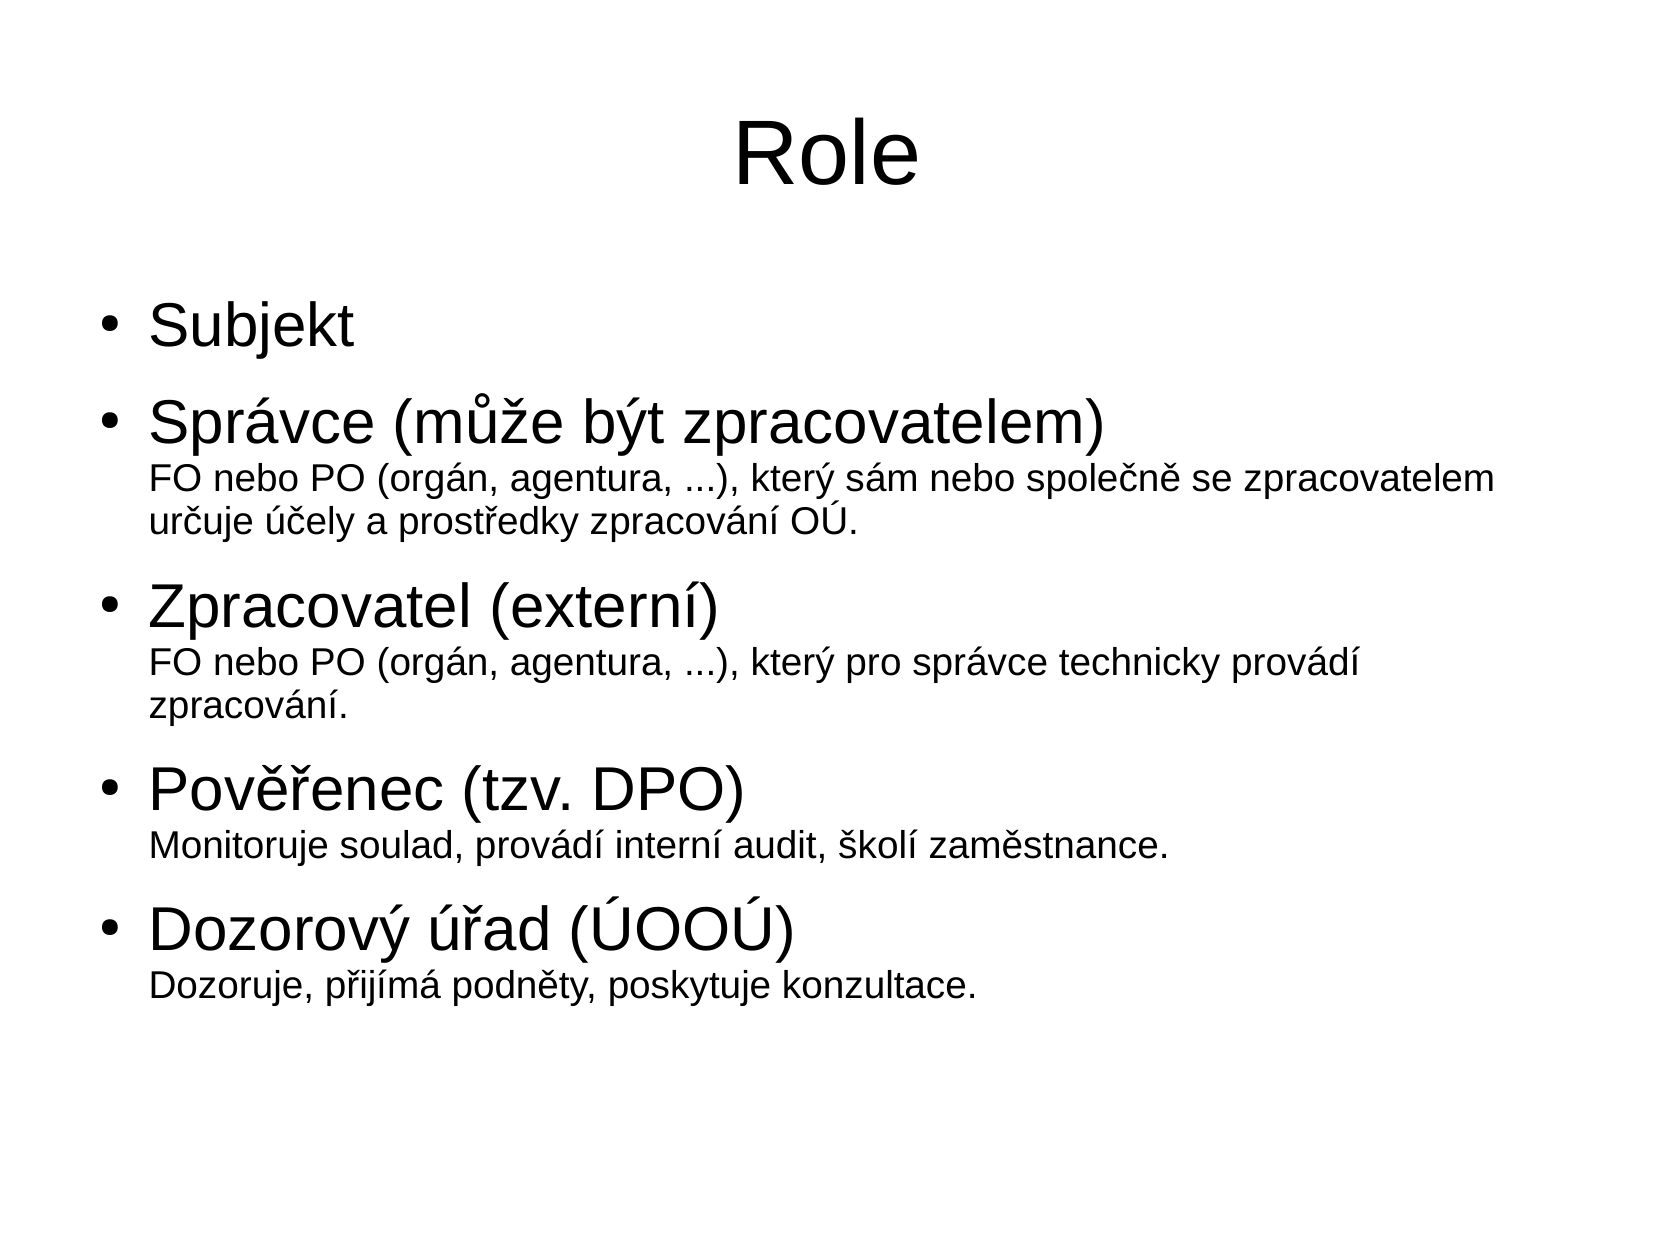

# Role
Subjekt
Správce (může být zpracovatelem)
FO nebo PO (orgán, agentura, ...), který sám nebo společně se zpracovatelem určuje účely a prostředky zpracování OÚ.
Zpracovatel (externí)
FO nebo PO (orgán, agentura, ...), který pro správce technicky provádí zpracování.
Pověřenec (tzv. DPO)
Monitoruje soulad, provádí interní audit, školí zaměstnance.
Dozorový úřad (ÚOOÚ)
Dozoruje, přijímá podněty, poskytuje konzultace.